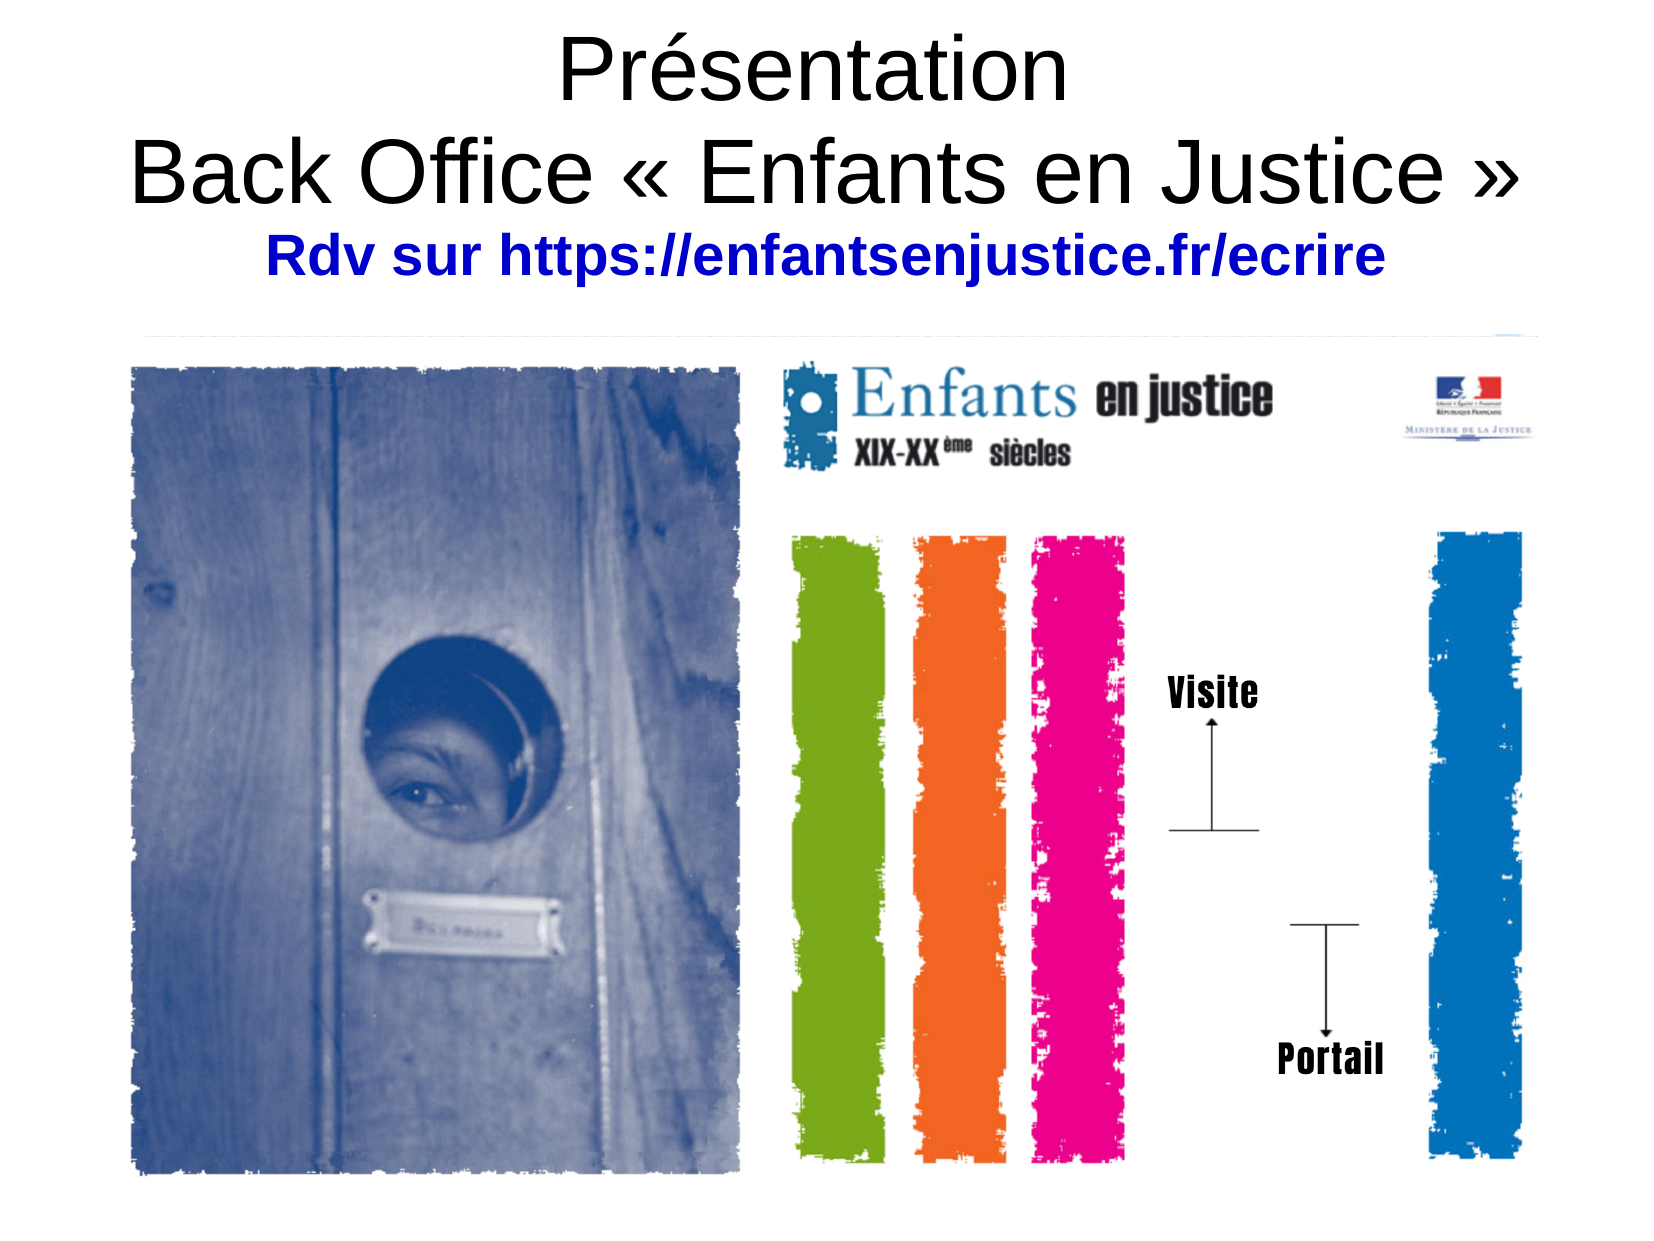

# Présentation Back Office « Enfants en Justice » Rdv sur https://enfantsenjustice.fr/ecrire